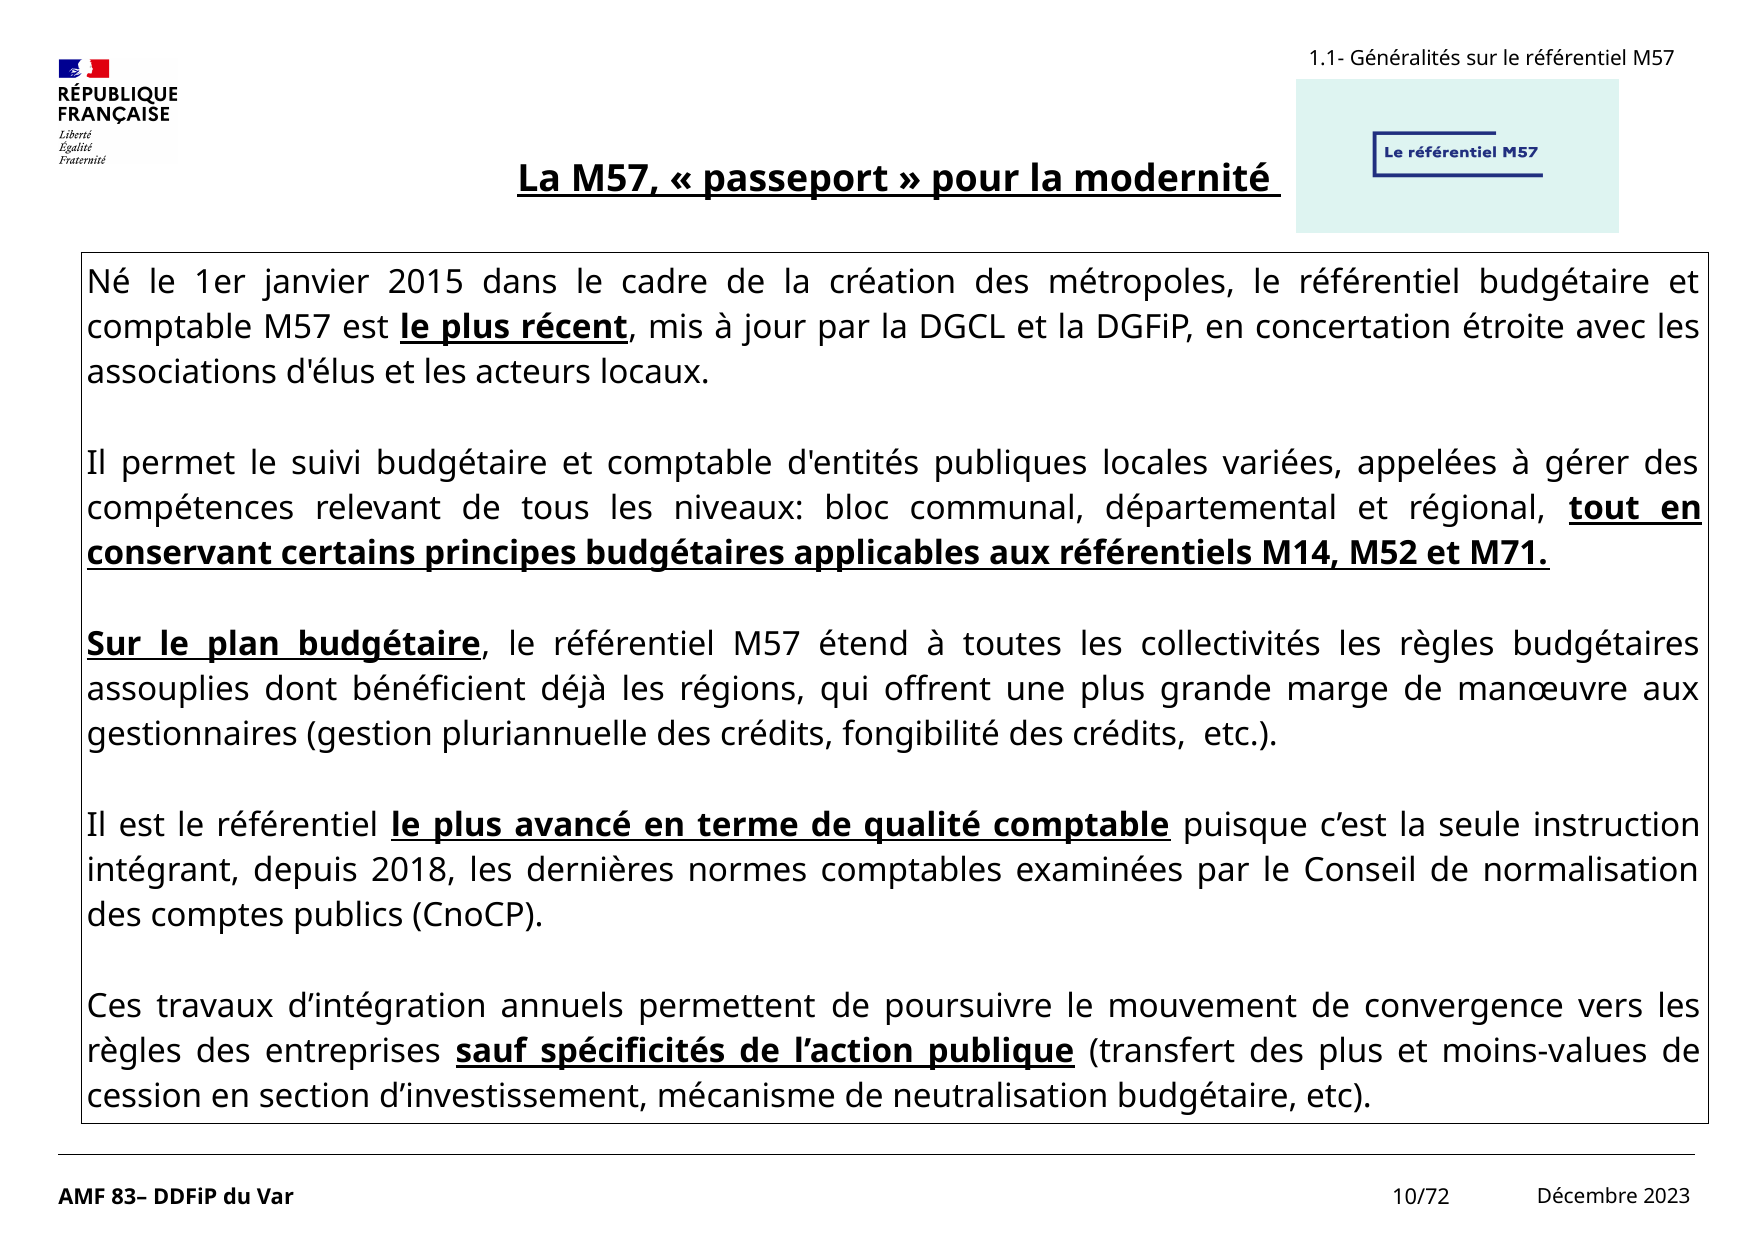

1.1- Généralités sur le référentiel M57
La M57, « passeport » pour la modernité
| Né le 1er janvier 2015 dans le cadre de la création des métropoles, le référentiel budgétaire et comptable M57 est le plus récent, mis à jour par la DGCL et la DGFiP, en concertation étroite avec les associations d'élus et les acteurs locaux. Il permet le suivi budgétaire et comptable d'entités publiques locales variées, appelées à gérer des compétences relevant de tous les niveaux: bloc communal, départemental et régional, tout en conservant certains principes budgétaires applicables aux référentiels M14, M52 et M71. Sur le plan budgétaire, le référentiel M57 étend à toutes les collectivités les règles budgétaires assouplies dont bénéficient déjà les régions, qui offrent une plus grande marge de manœuvre aux gestionnaires (gestion pluriannuelle des crédits, fongibilité des crédits, etc.). Il est le référentiel le plus avancé en terme de qualité comptable puisque c’est la seule instruction intégrant, depuis 2018, les dernières normes comptables examinées par le Conseil de normalisation des comptes publics (CnoCP). Ces travaux d’intégration annuels permettent de poursuivre le mouvement de convergence vers les règles des entreprises sauf spécificités de l’action publique (transfert des plus et moins-values de cession en section d’investissement, mécanisme de neutralisation budgétaire, etc). |
| --- |